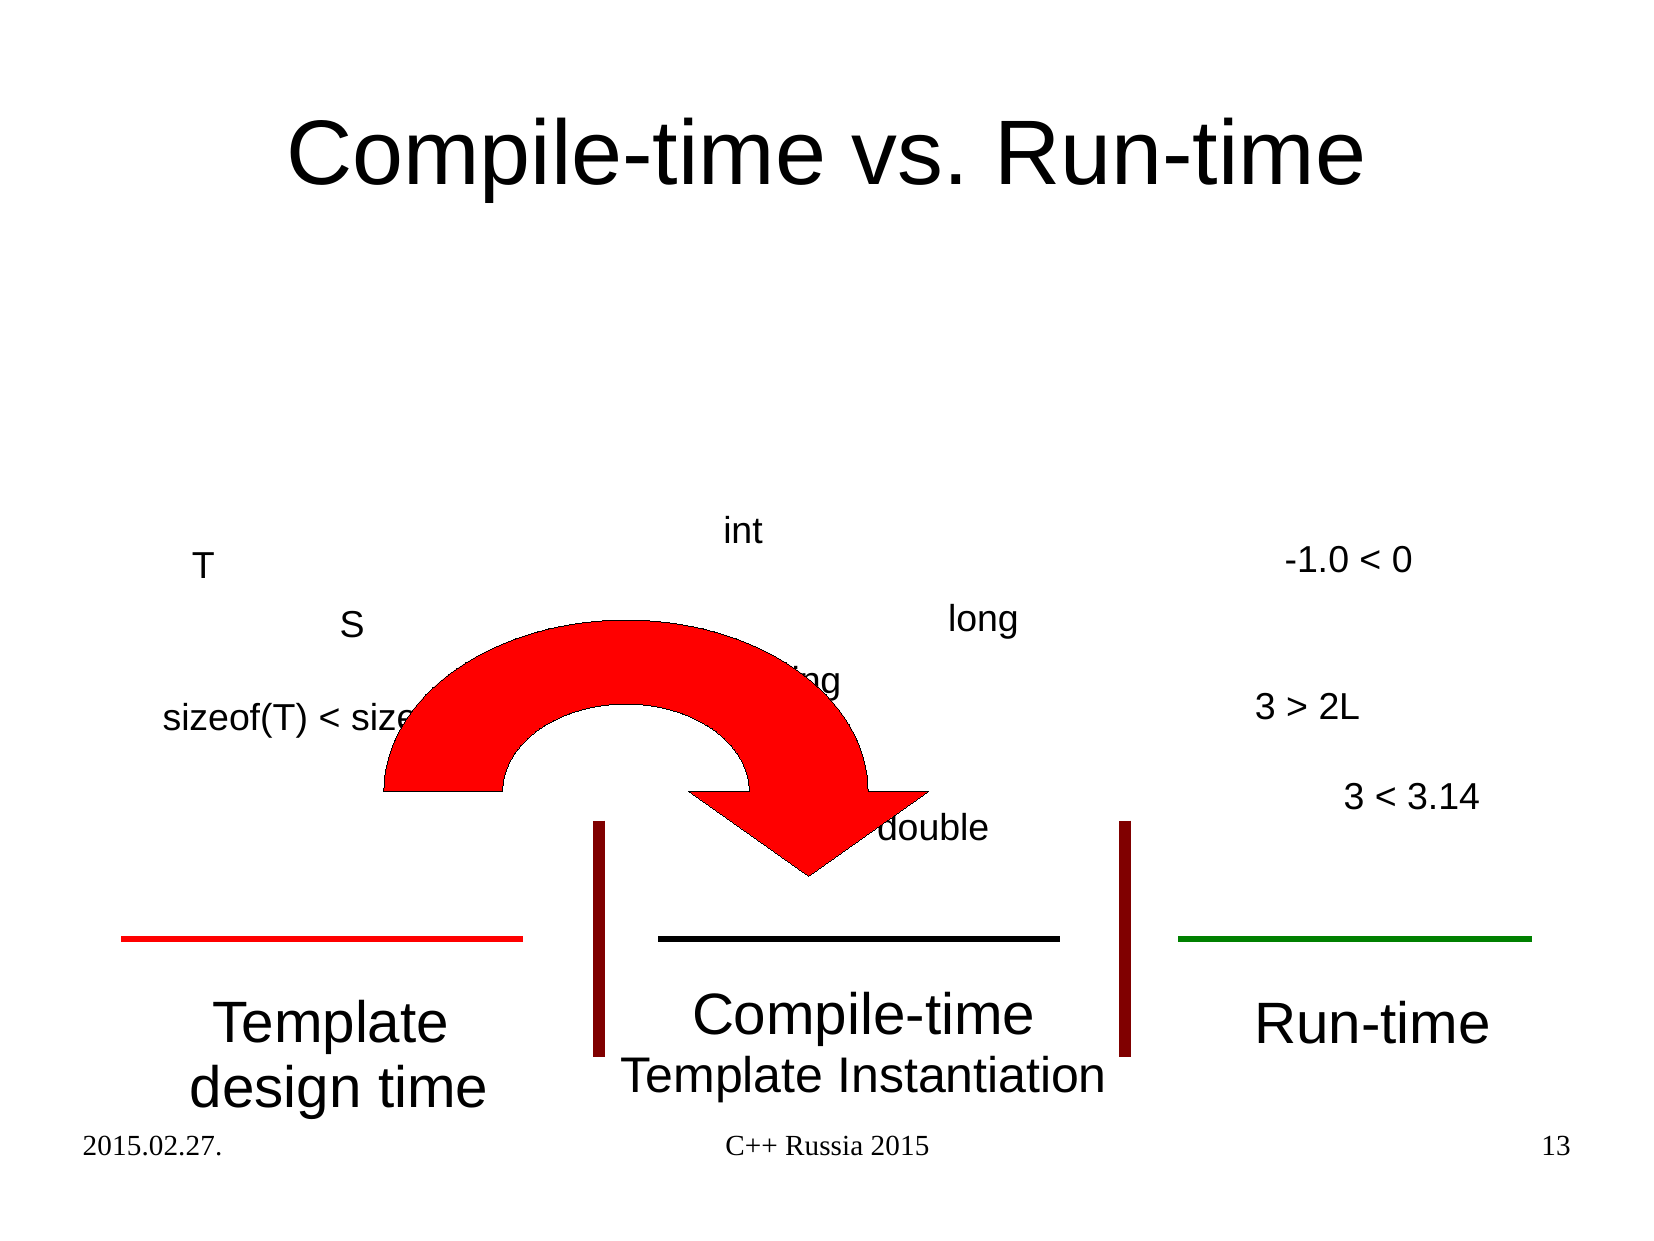

# Compile-time vs. Run-time
int
-1.0 < 0
T
long
S
std::string
3 > 2L
sizeof(T) < sizeof(S)
3 < 3.14
double
Compile-time
Template Instantiation
Template
design time
Run-time
2015.02.27.
C++ Russia 2015
13